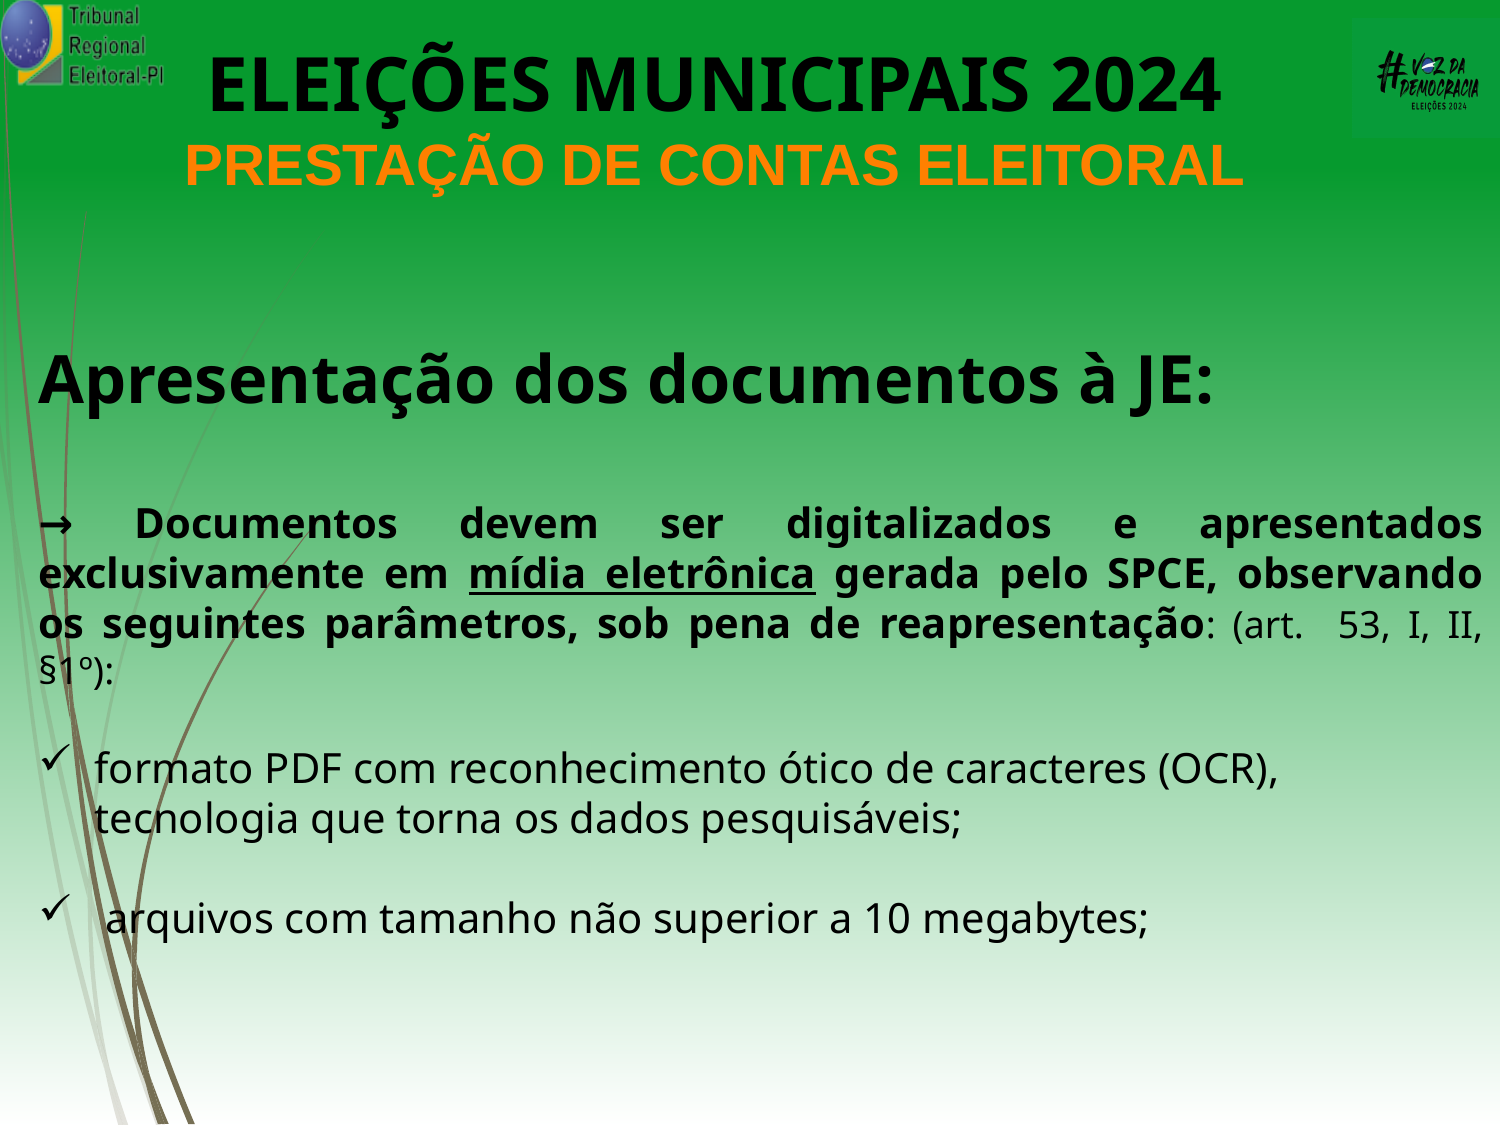

ELEIÇÕES MUNICIPAIS 2024
PRESTAÇÃO DE CONTAS ELEITORAL
Apresentação dos documentos à JE:
→ Documentos devem ser digitalizados e apresentados exclusivamente em mídia eletrônica gerada pelo SPCE, observando os seguintes parâmetros, sob pena de reapresentação: (art. 53, I, II, §1º):
formato PDF com reconhecimento ótico de caracteres (OCR), tecnologia que torna os dados pesquisáveis;
 arquivos com tamanho não superior a 10 megabytes;